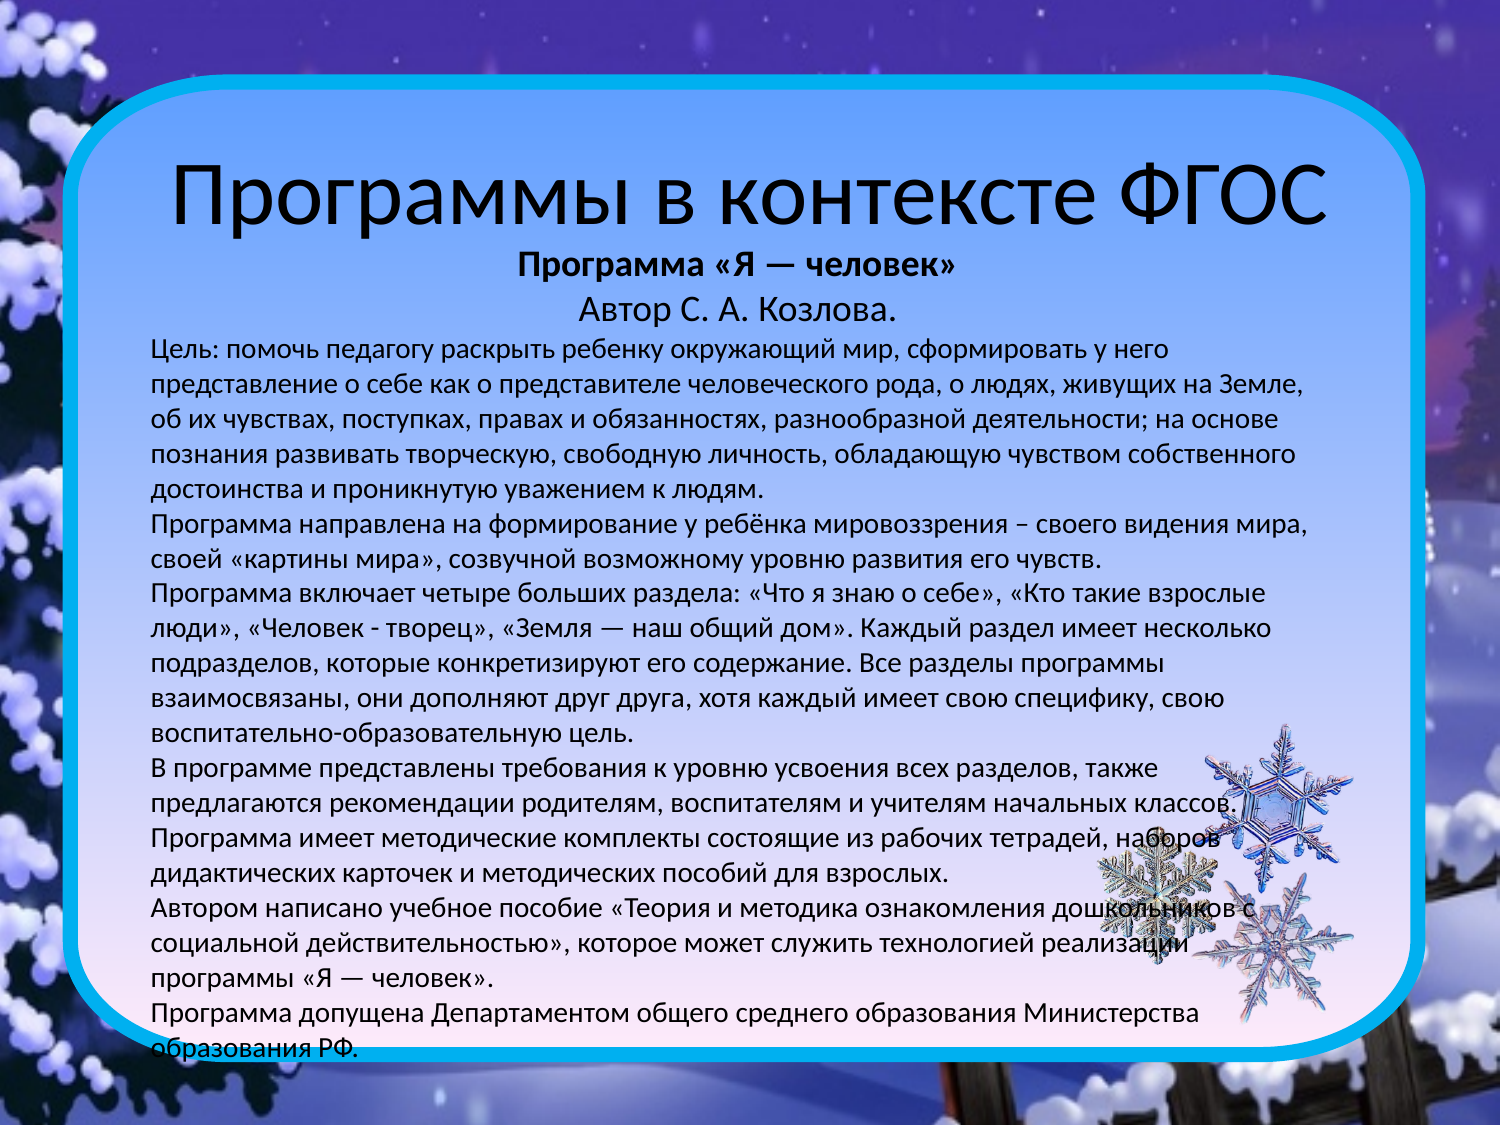

# Программы в контексте ФГОС
Программа «Я — человек»
Автор С. А. Козлова.
Цель: помочь педагогу раскрыть ребенку окружающий мир, сформировать у него представление о себе как о представителе человеческого рода, о людях, живущих на Земле, об их чувствах, поступках, правах и обязанностях, разнообразной деятельности; на основе познания развивать творческую, свободную личность, обладающую чувством соб­ственного достоинства и проникнутую уважением к людям.
Программа направлена на формирование у ребёнка мировоззрения – своего видения мира, своей «картины мира», созвучной возможному уровню развития его чувств.
Программа включает четыре больших раздела: «Что я знаю о себе», «Кто такие взрослые люди», «Человек - творец», «Земля — наш общий дом». Каждый раздел имеет несколько подразделов, которые конкретизируют его содержание. Все разделы программы взаимосвязаны, они дополняют друг друга, хотя каждый имеет свою специфику, свою воспитательно-образовательную цель.
В программе представлены требования к уровню усвоения всех разделов, также предлагаются рекомендации родителям, воспитателям и учителям начальных классов. Программа имеет методические комплекты состоящие из рабочих тетрадей, наборов дидактических карточек и методических пособий для взрослых.
Ав­тором написано учебное пособие «Теория и методика ознакомления дошкольников с социальной действительностью», которое может слу­жить технологией реализации программы «Я — человек».
Программа допущена Департаментом общего среднего образования Министерства образования РФ.